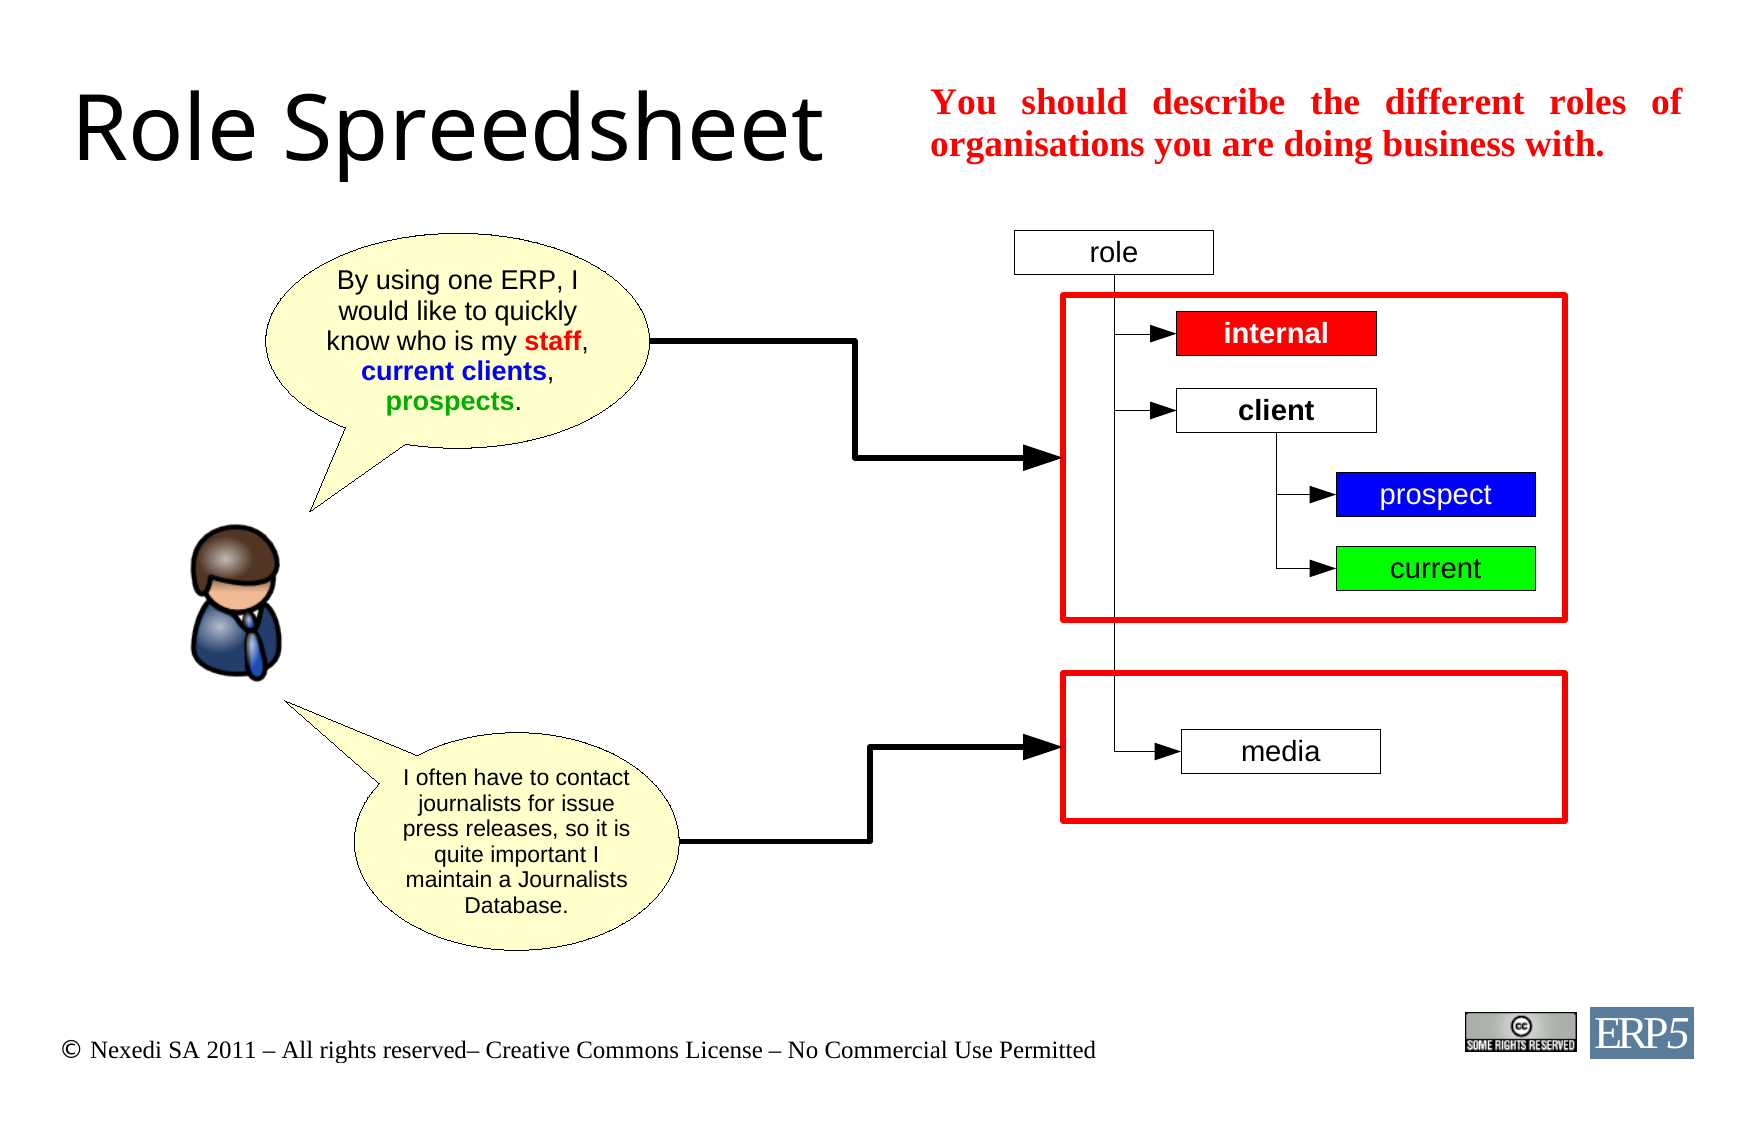

# Role Spreedsheet
You should describe the different roles of organisations you are doing business with.
role
By using one ERP, I would like to quickly know who is my staff, current clients, prospects.
internal
client
prospect
current
media
I often have to contact journalists for issue press releases, so it is quite important I maintain a Journalists Database.